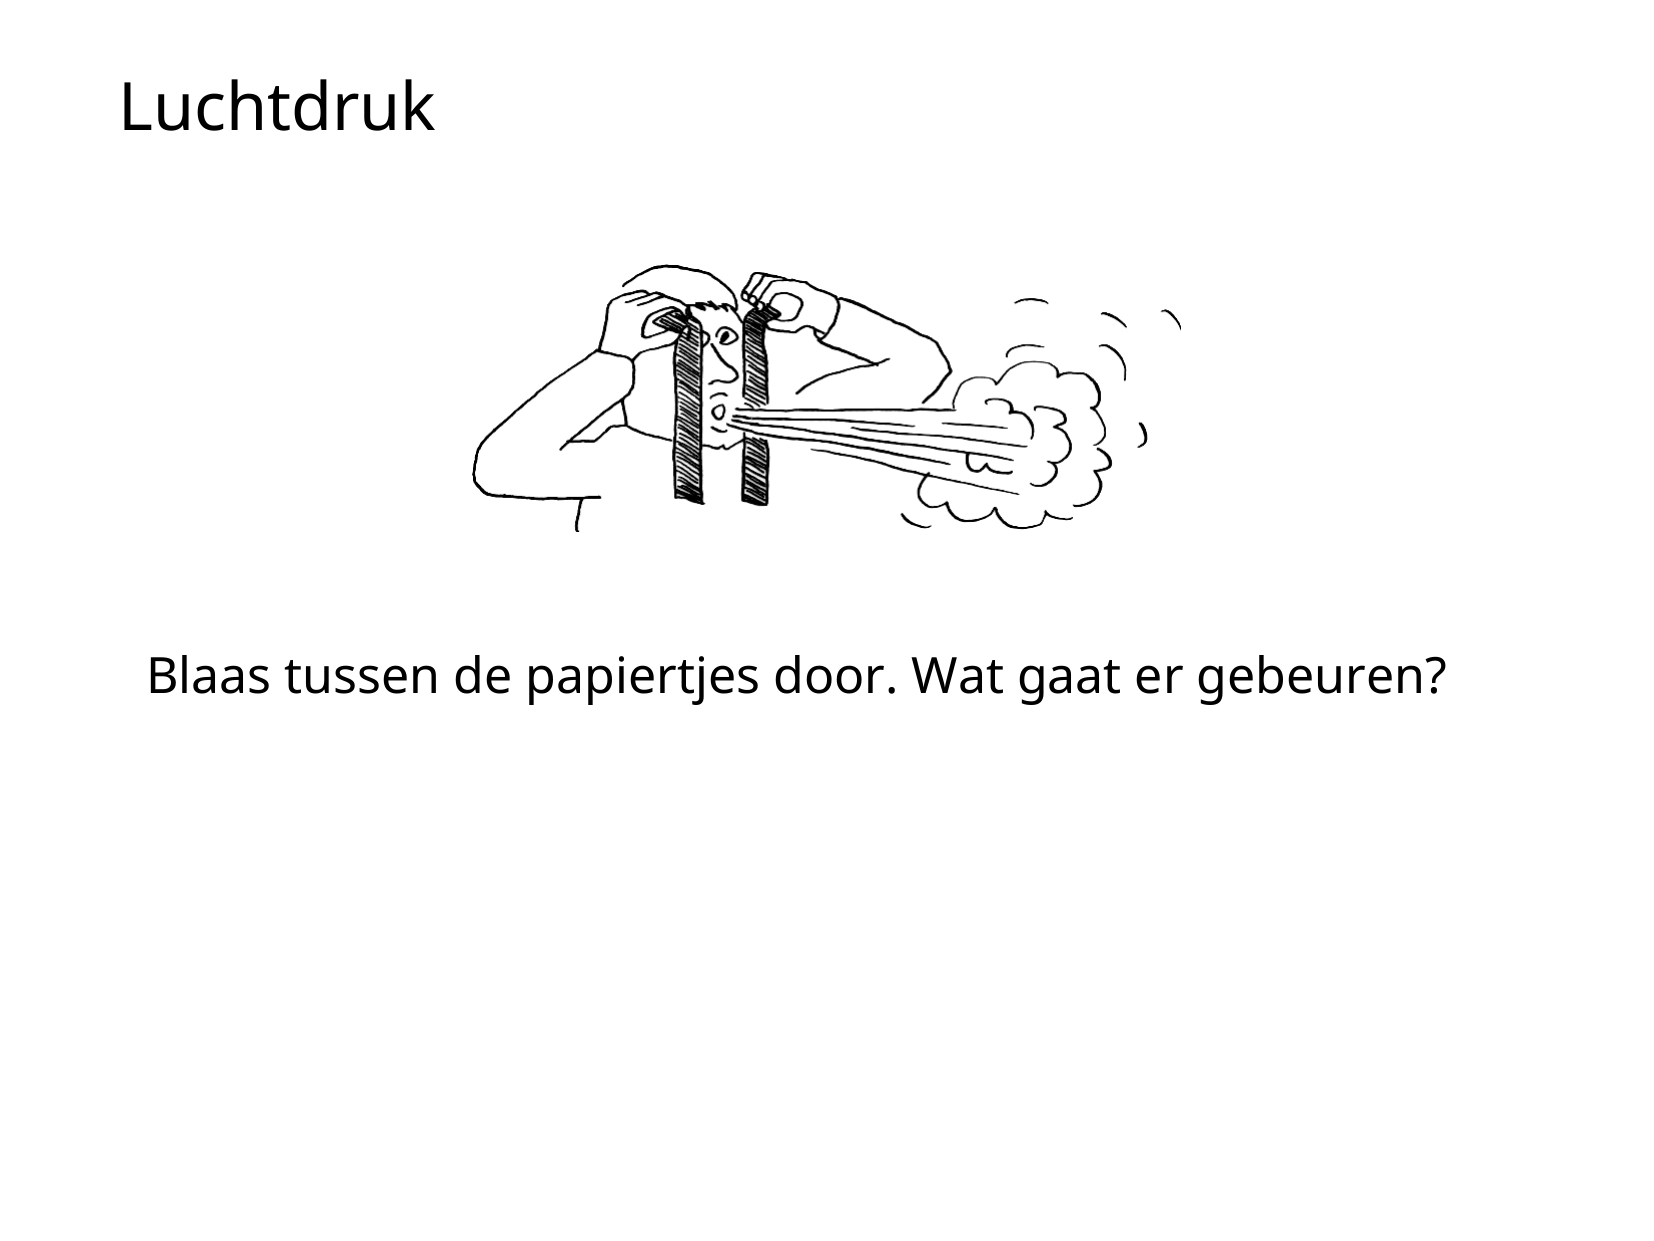

Luchtdruk
Blaas tussen de papiertjes door. Wat gaat er gebeuren?